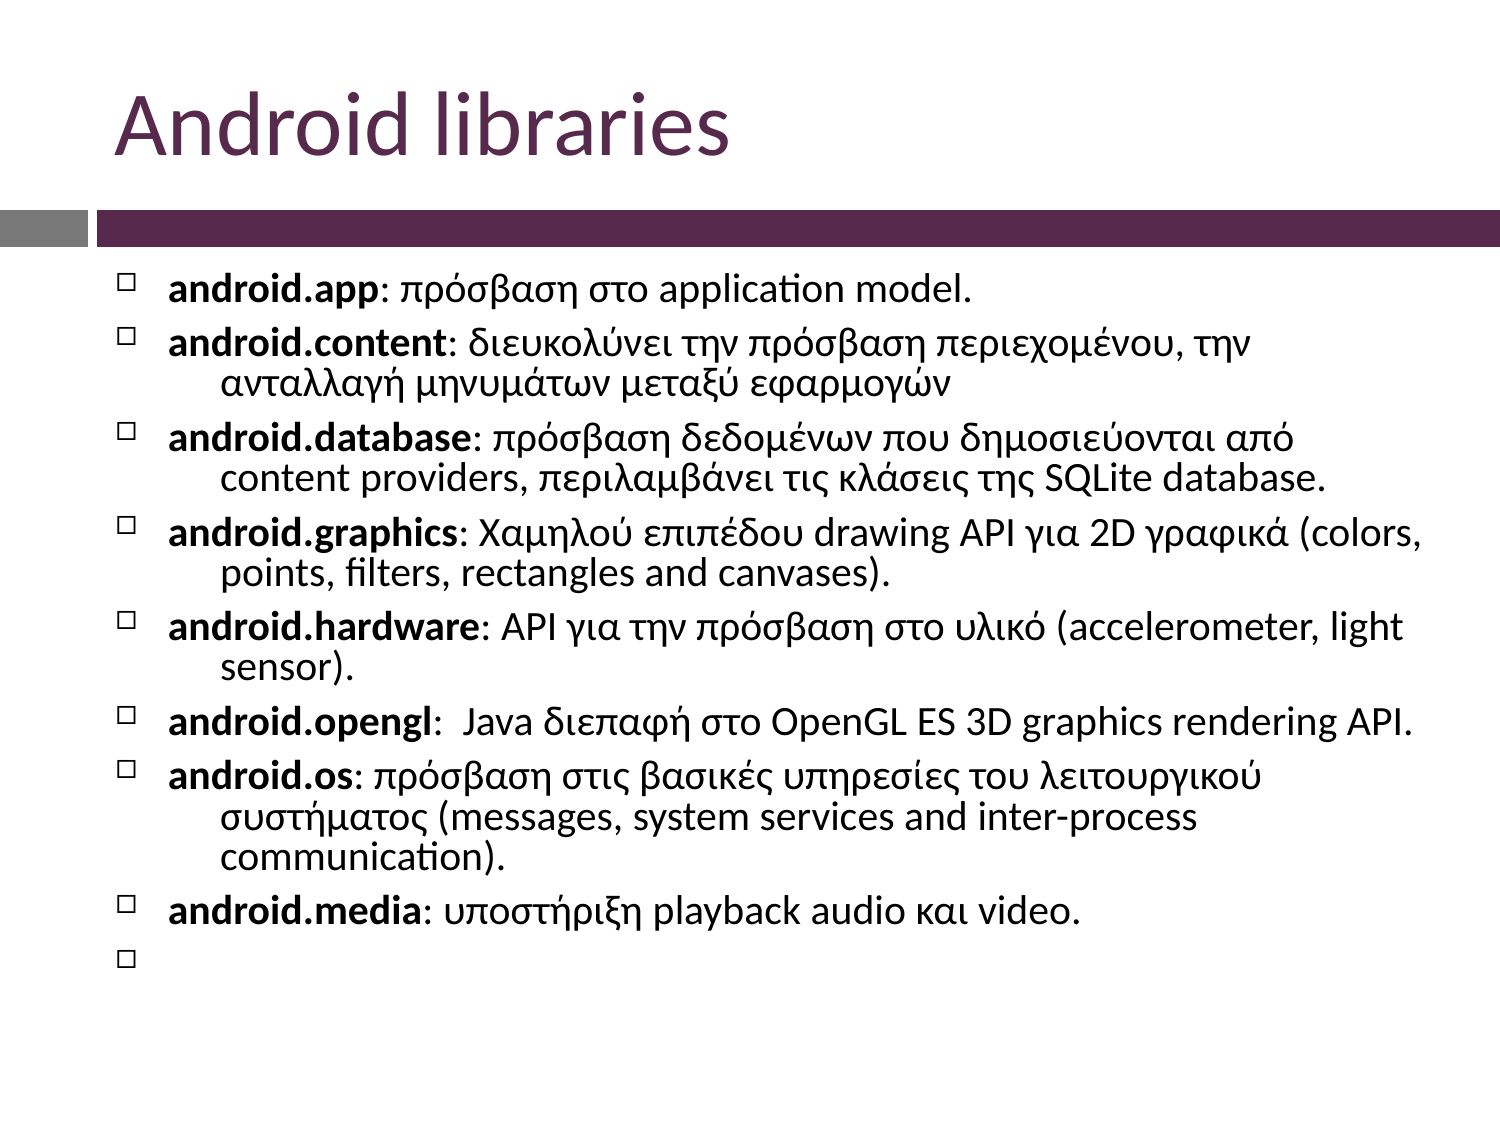

Android libraries
# android.app: πρόσβαση στο application model.
android.content: διευκολύνει την πρόσβαση περιεχομένου, την ανταλλαγή μηνυμάτων μεταξύ εφαρμογών
android.database: πρόσβαση δεδομένων που δημοσιεύονται από content providers, περιλαμβάνει τις κλάσεις της SQLite database.
android.graphics: Χαμηλού επιπέδου drawing API για 2D γραφικά (colors, points, filters, rectangles and canvases).
android.hardware: API για την πρόσβαση στο υλικό (accelerometer, light sensor).
android.opengl:  Java διεπαφή στο OpenGL ES 3D graphics rendering API.
android.os: πρόσβαση στις βασικές υπηρεσίες του λειτουργικού συστήματος (messages, system services and inter-process communication).
android.media: υποστήριξη playback audio και video.